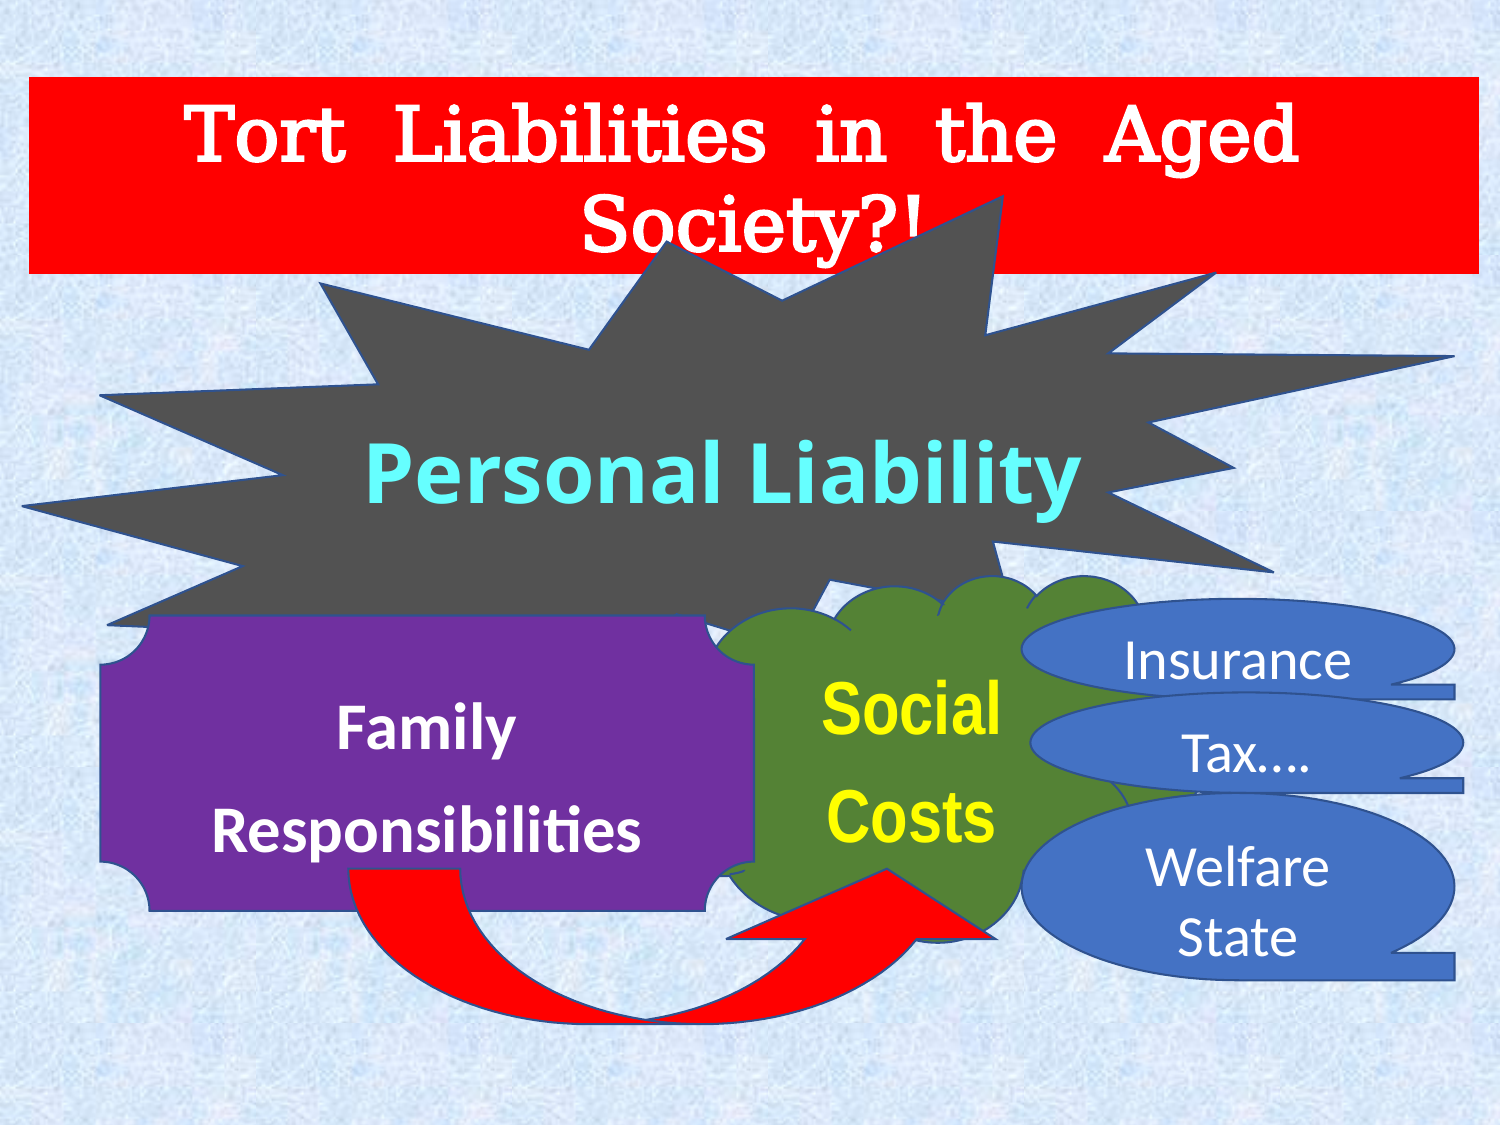

Tort Liabilities in the Aged Society?!
Personal Liability
Social Costs
Insurance
Family Responsibilities
Tax….
Welfare State